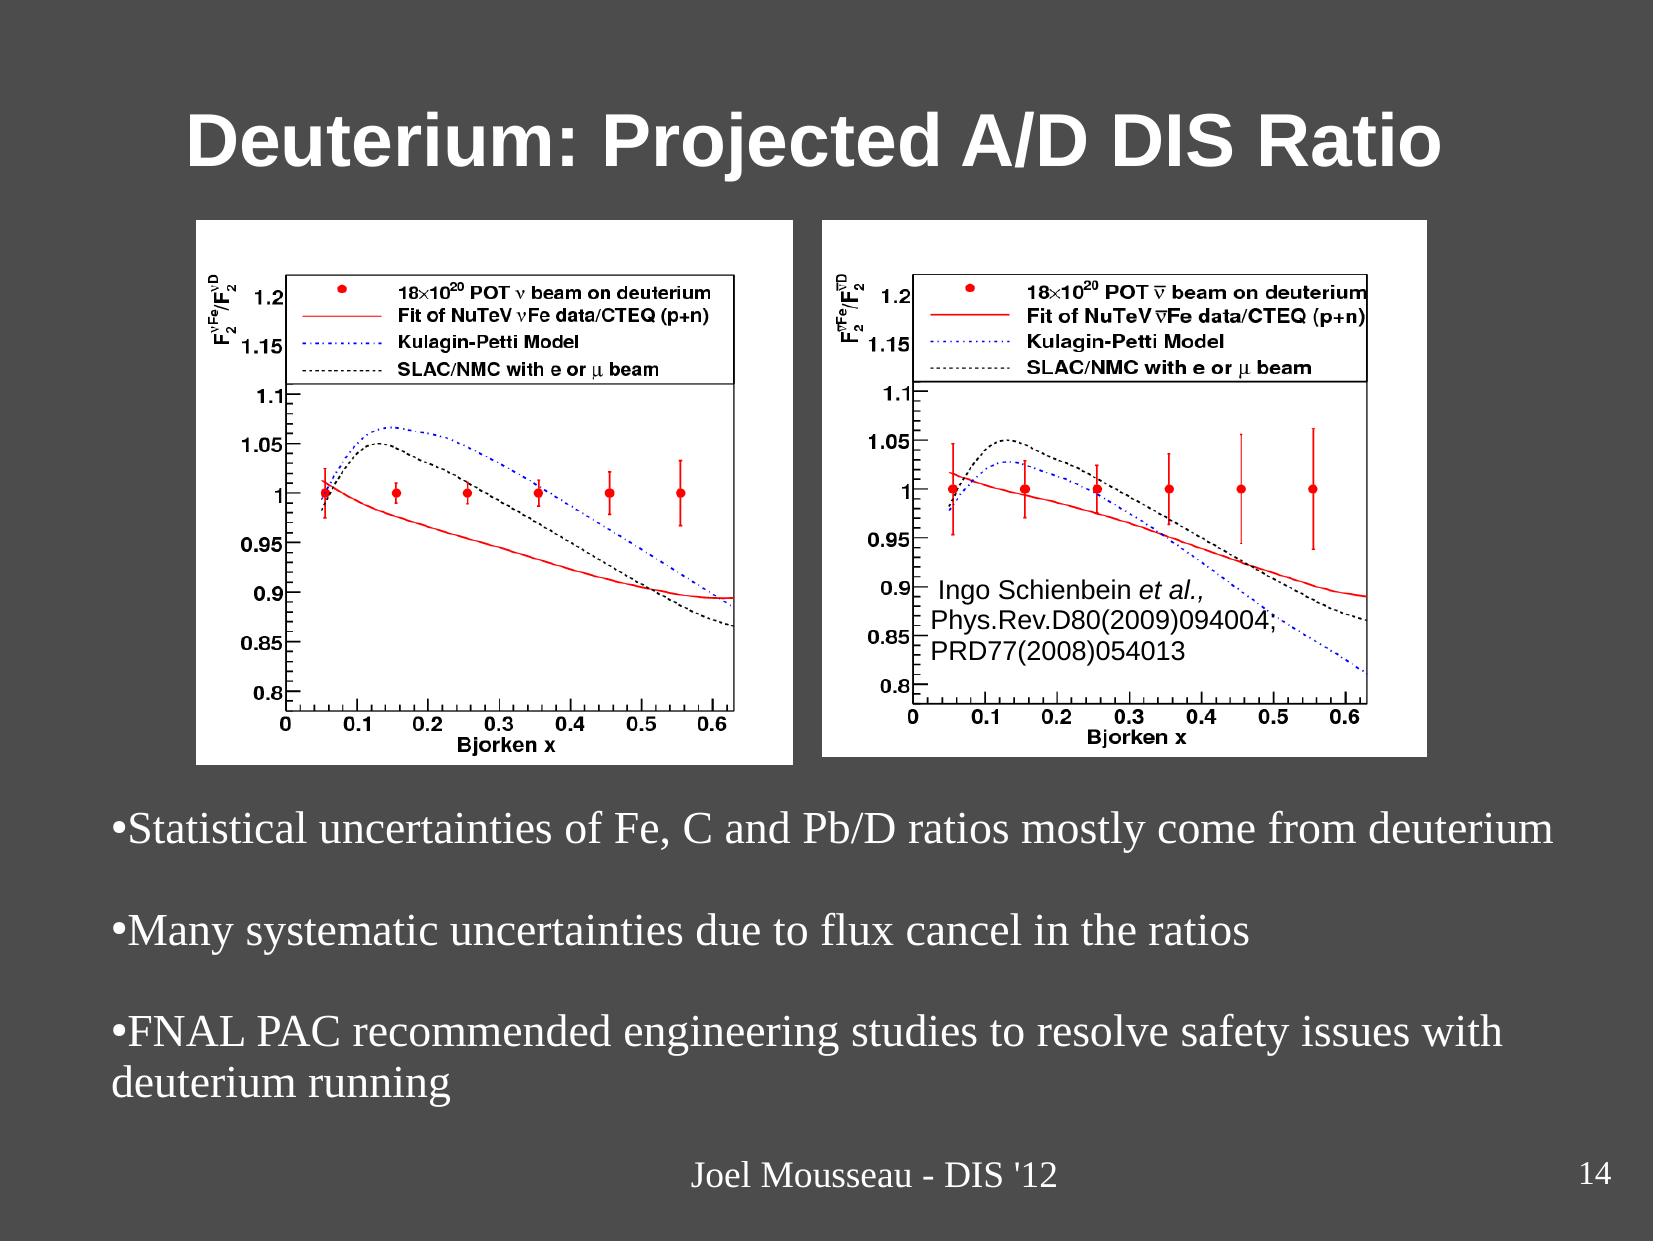

# Deuterium: Projected A/D DIS Ratio
 Ingo Schienbein et al., Phys.Rev.D80(2009)094004; PRD77(2008)054013
Statistical uncertainties of Fe, C and Pb/D ratios mostly come from deuterium
Many systematic uncertainties due to flux cancel in the ratios
FNAL PAC recommended engineering studies to resolve safety issues with deuterium running
Joel Mousseau - DIS '12
14
<date/time>23 June 2011
<footer>DAH, KSM, MINERvA Light